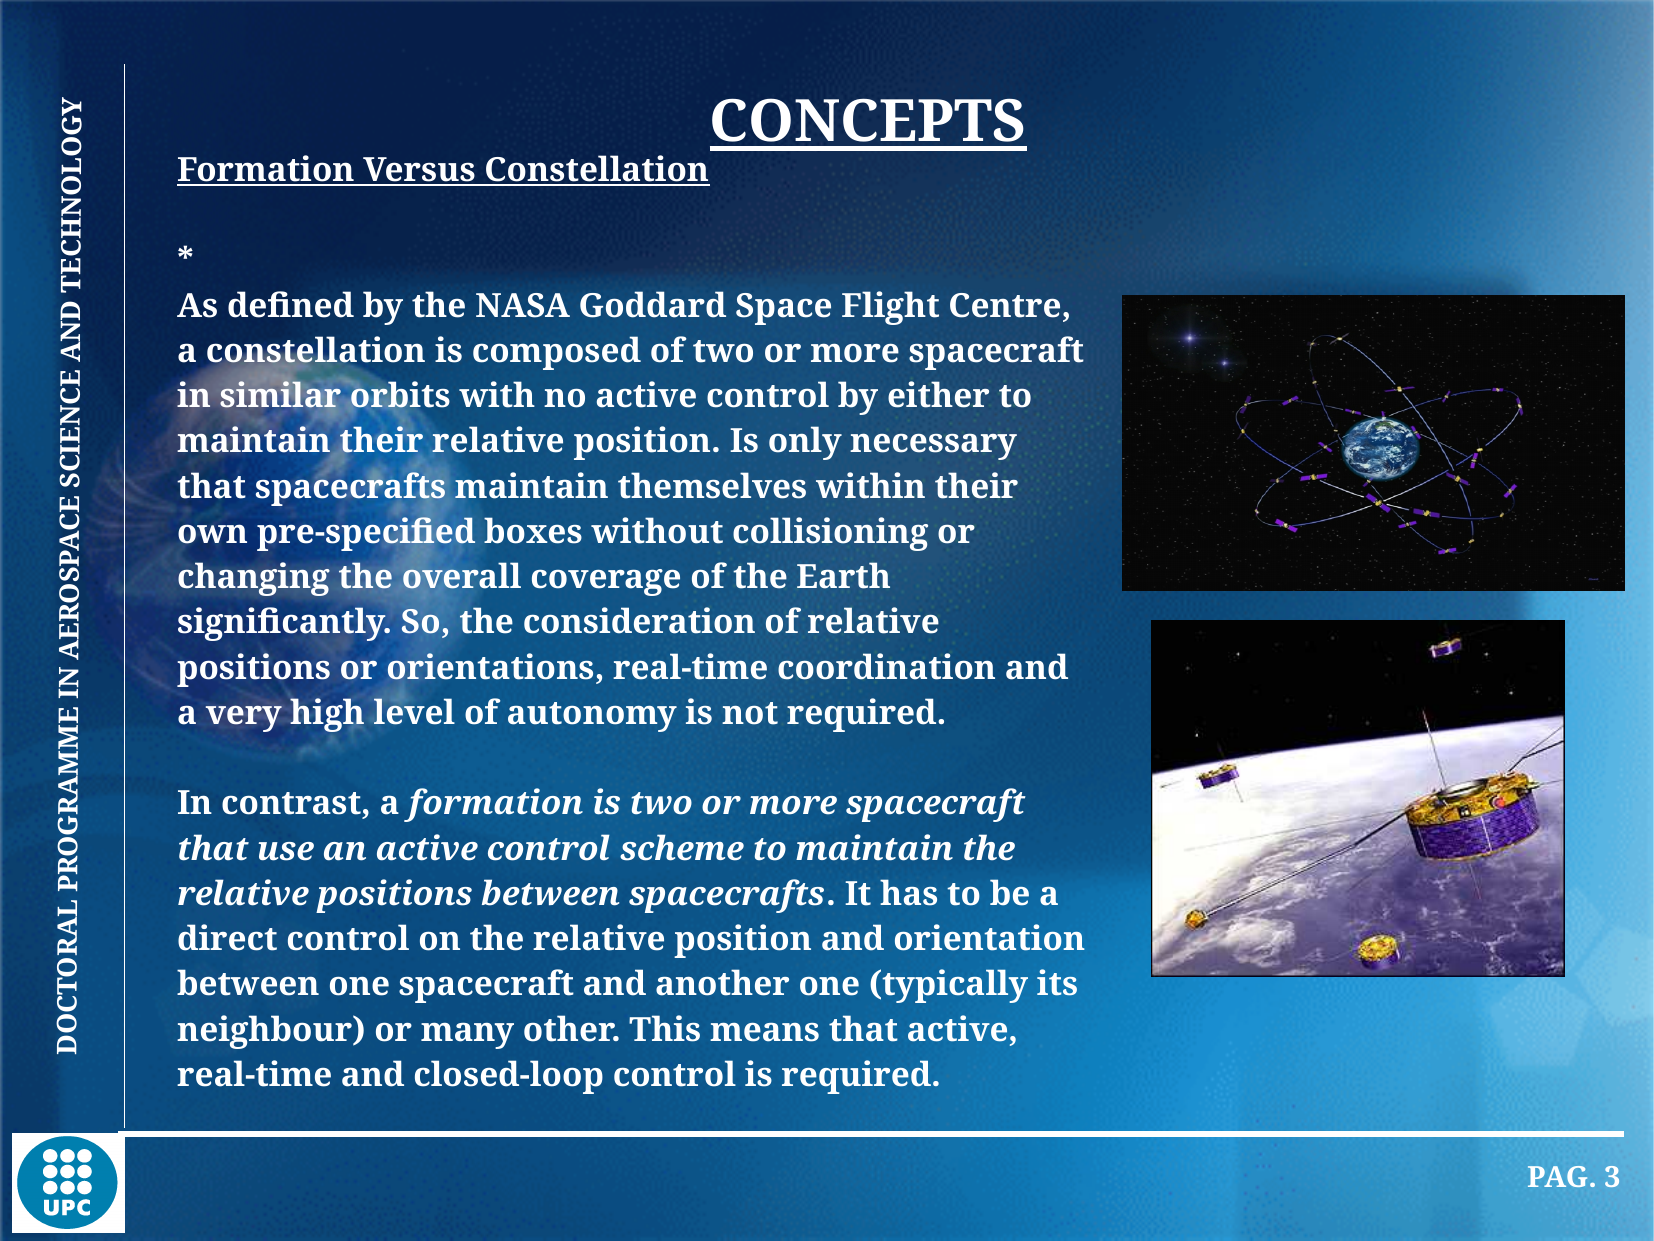

CONCEPTS
Formation Versus Constellation
*
As defined by the NASA Goddard Space Flight Centre, a constellation is composed of two or more spacecraft in similar orbits with no active control by either to maintain their relative position. Is only necessary that spacecrafts maintain themselves within their own pre-specified boxes without collisioning or changing the overall coverage of the Earth significantly. So, the consideration of relative positions or orientations, real-time coordination and a very high level of autonomy is not required.
In contrast, a formation is two or more spacecraft that use an active control scheme to maintain the relative positions between spacecrafts. It has to be a direct control on the relative position and orientation between one spacecraft and another one (typically its neighbour) or many other. This means that active, real-time and closed-loop control is required.
# DOCTORAL PROGRAMME IN AEROSPACE SCIENCE AND TECHNOLOGY
PAG. 3